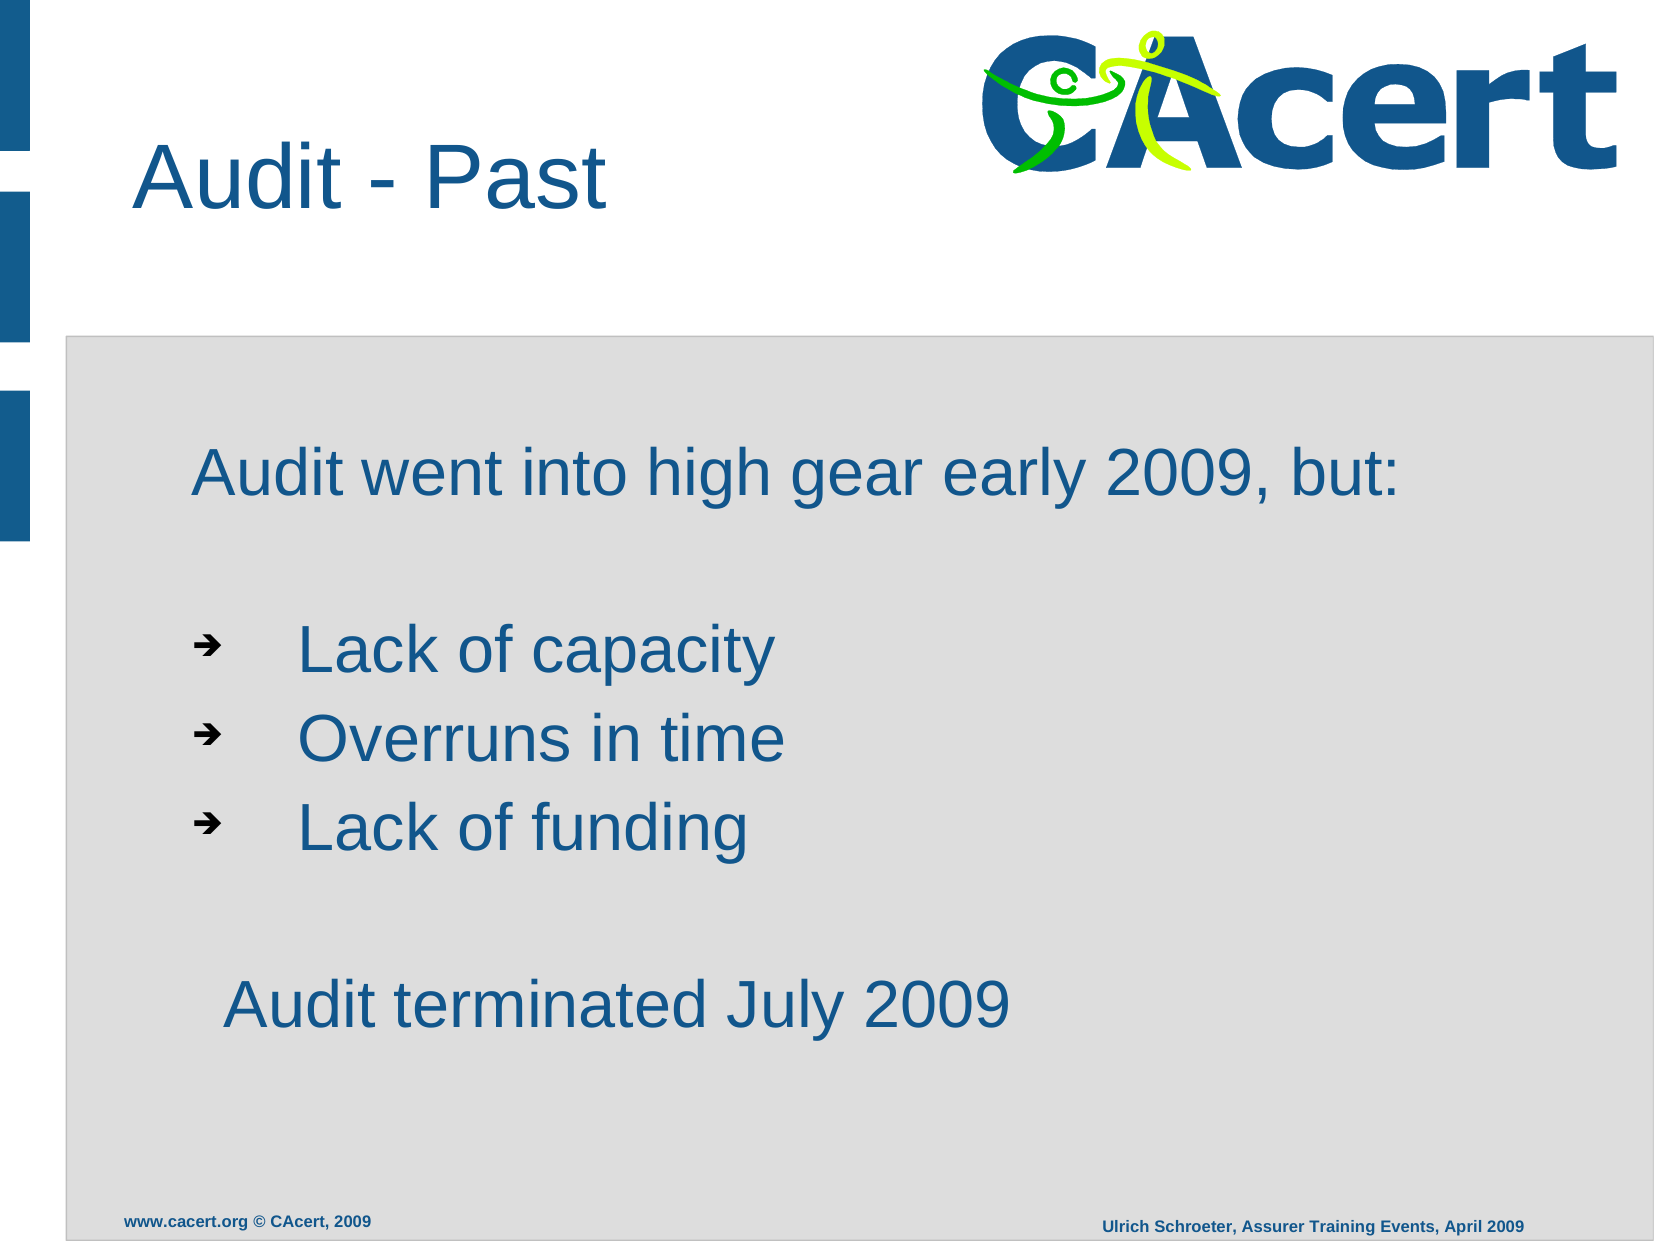

Audit - Past
Audit went into high gear early 2009, but:
 Lack of capacity
 Overruns in time
 Lack of funding
Audit terminated July 2009